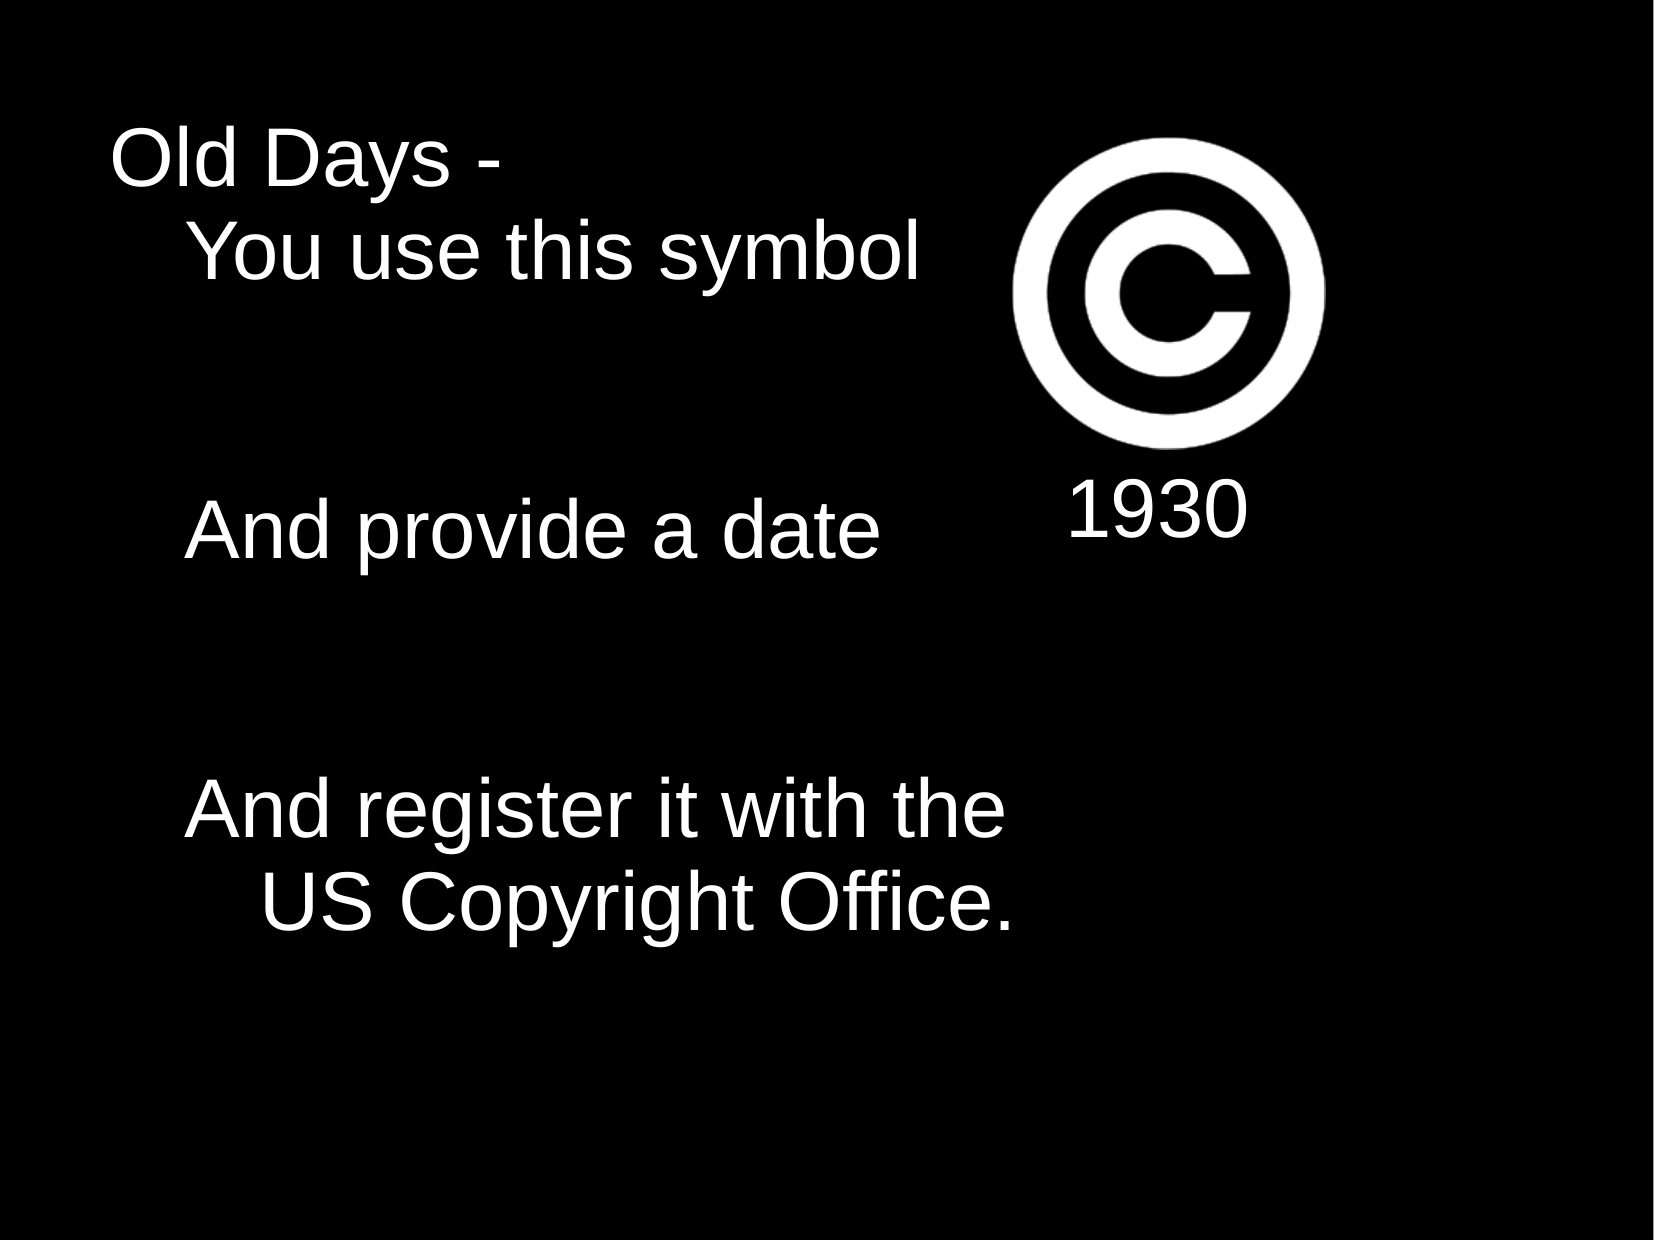

Old Days -
	You use this symbol
	And provide a date
	And register it with the
		US Copyright Office.
1930